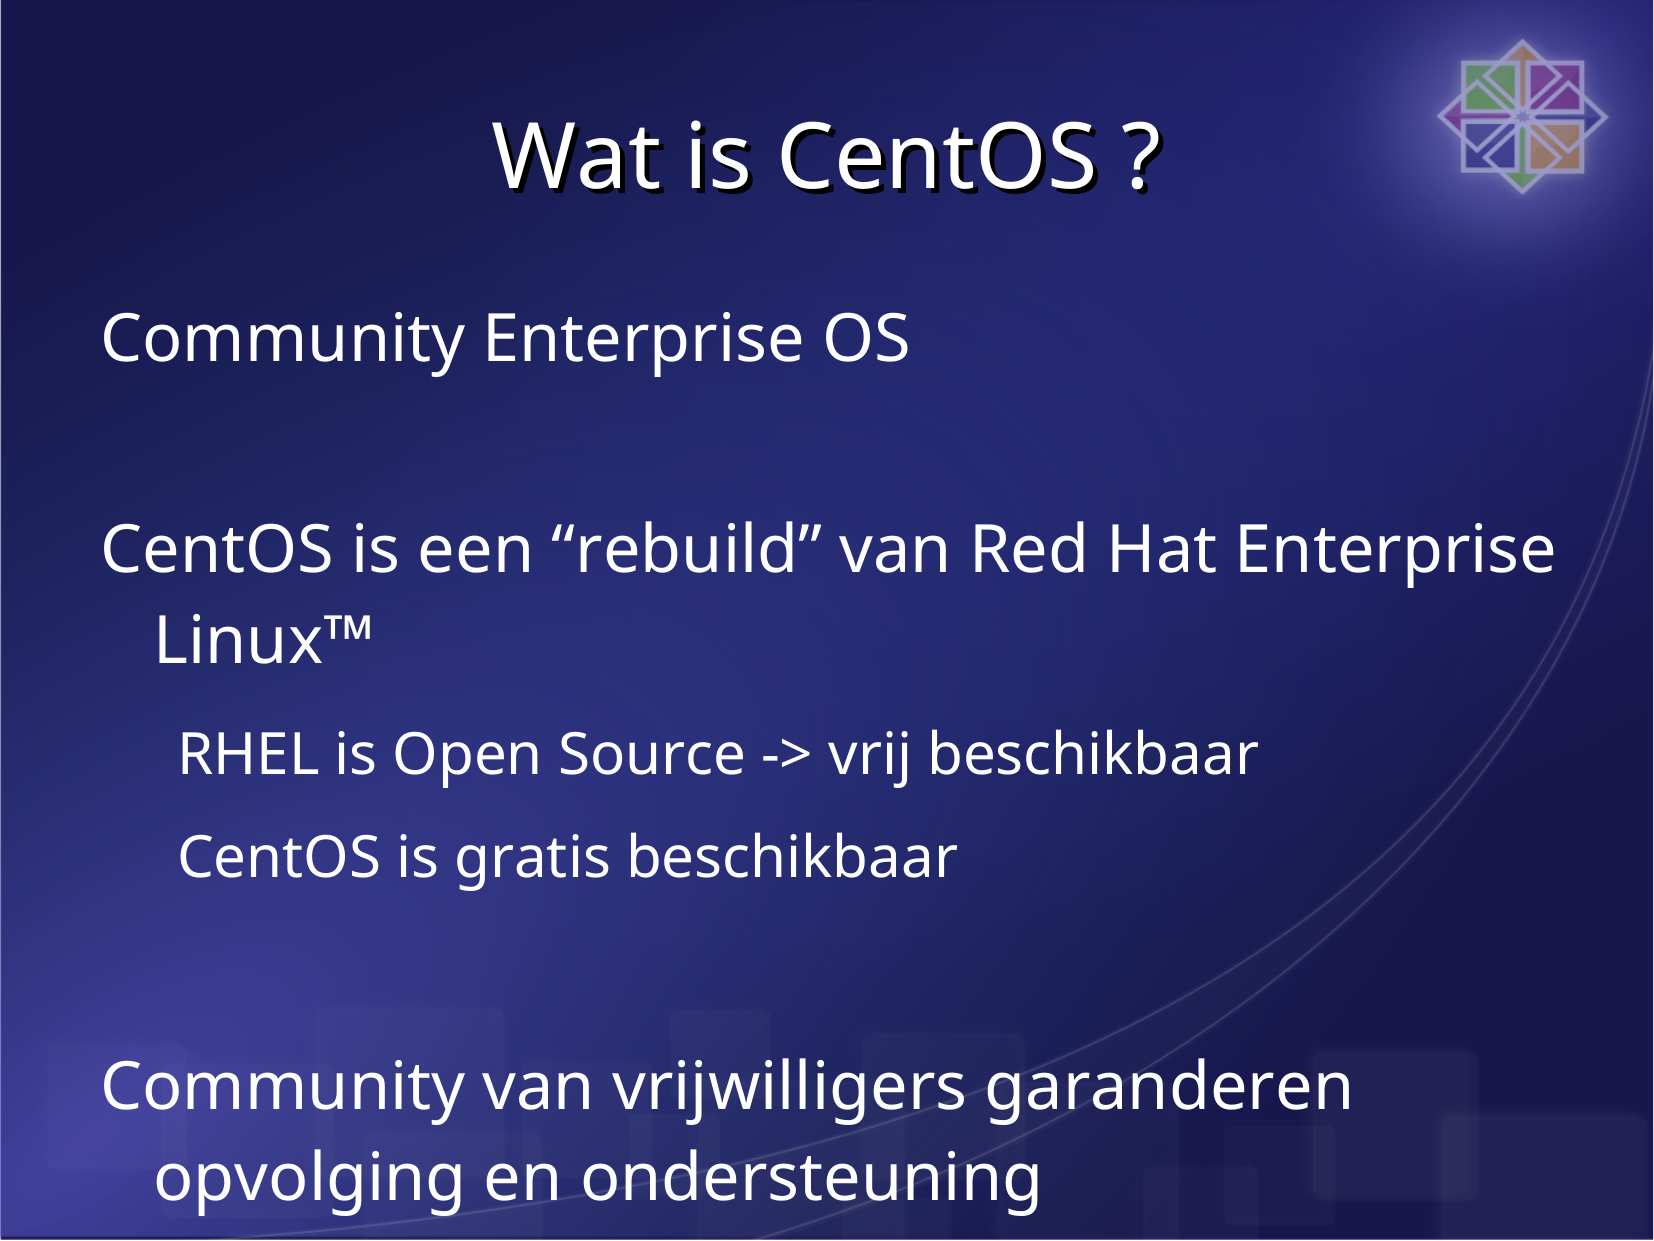

# Wat is CentOS ?
Community Enterprise OS
CentOS is een “rebuild” van Red Hat Enterprise Linux™
RHEL is Open Source -> vrij beschikbaar
CentOS is gratis beschikbaar
Community van vrijwilligers garanderen opvolging en ondersteuning